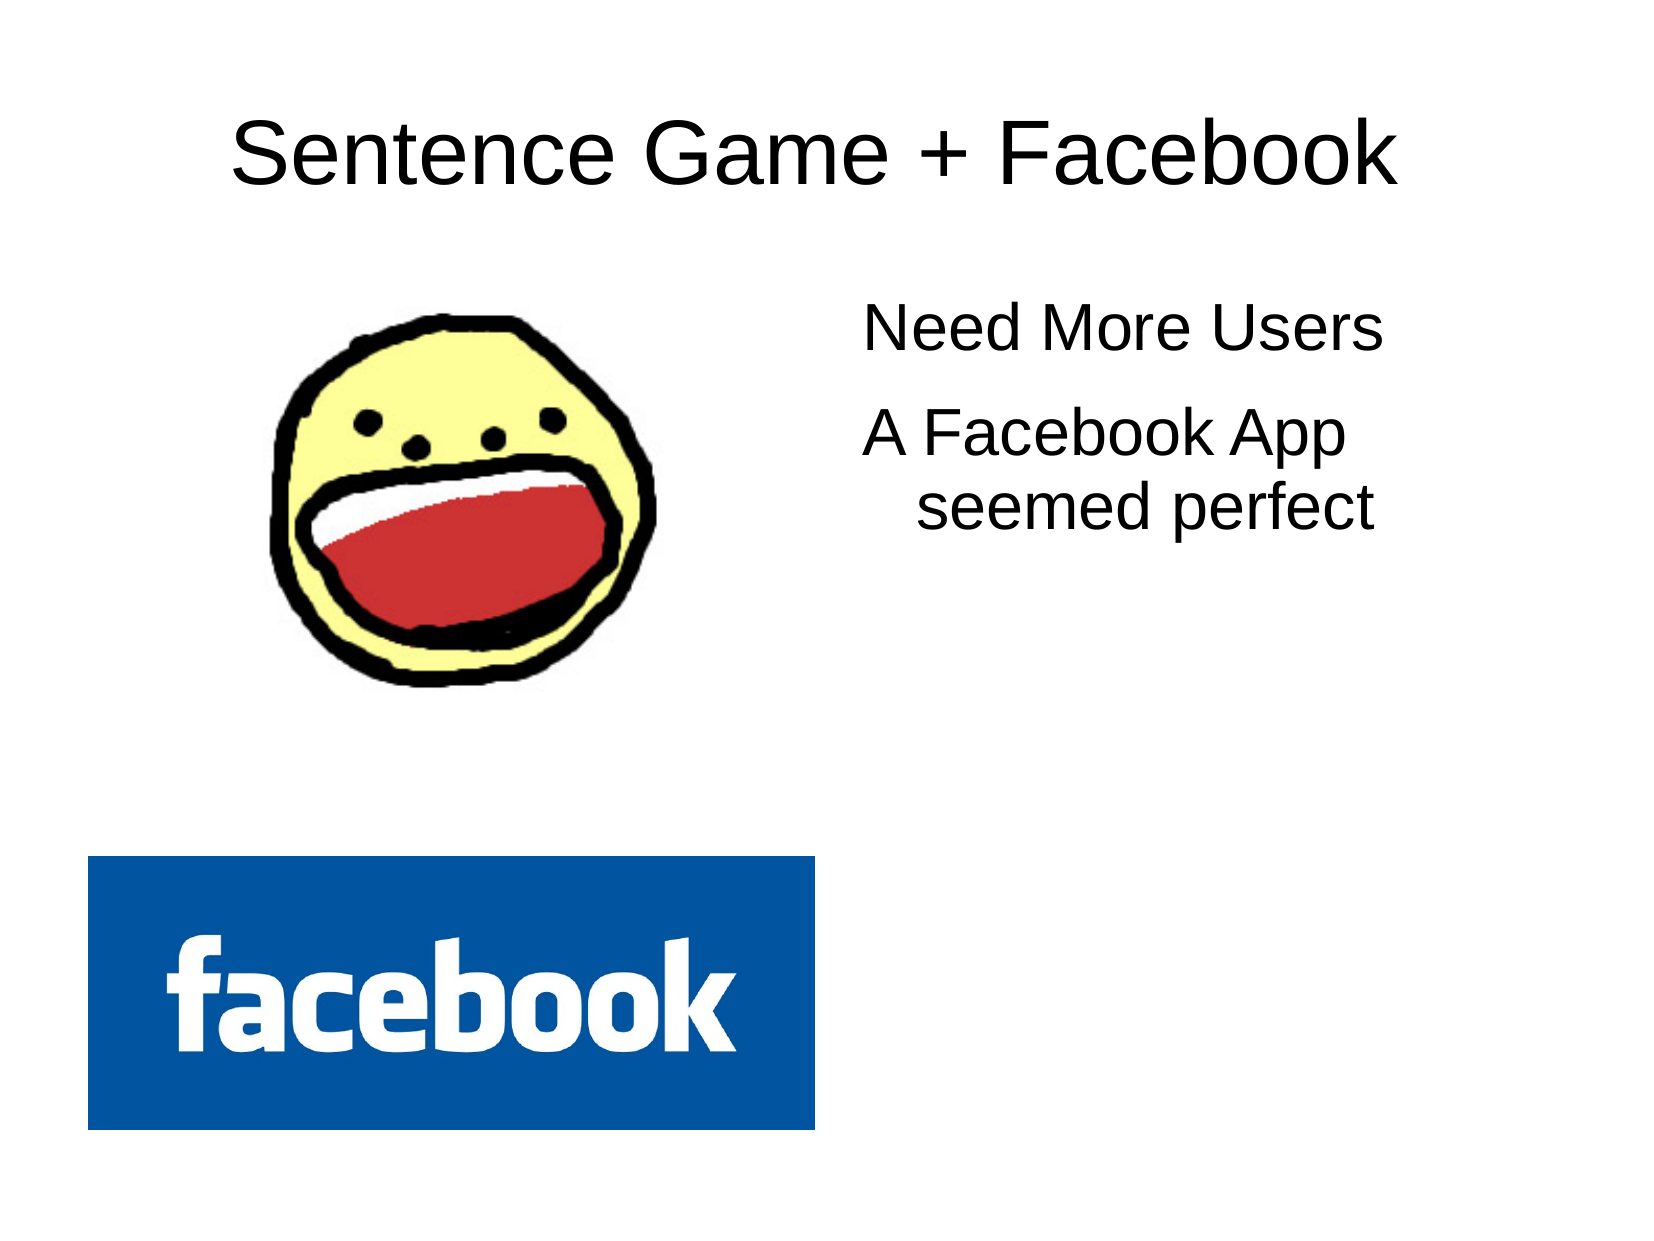

# Sentence Game + Facebook
Need More Users
A Facebook App seemed perfect